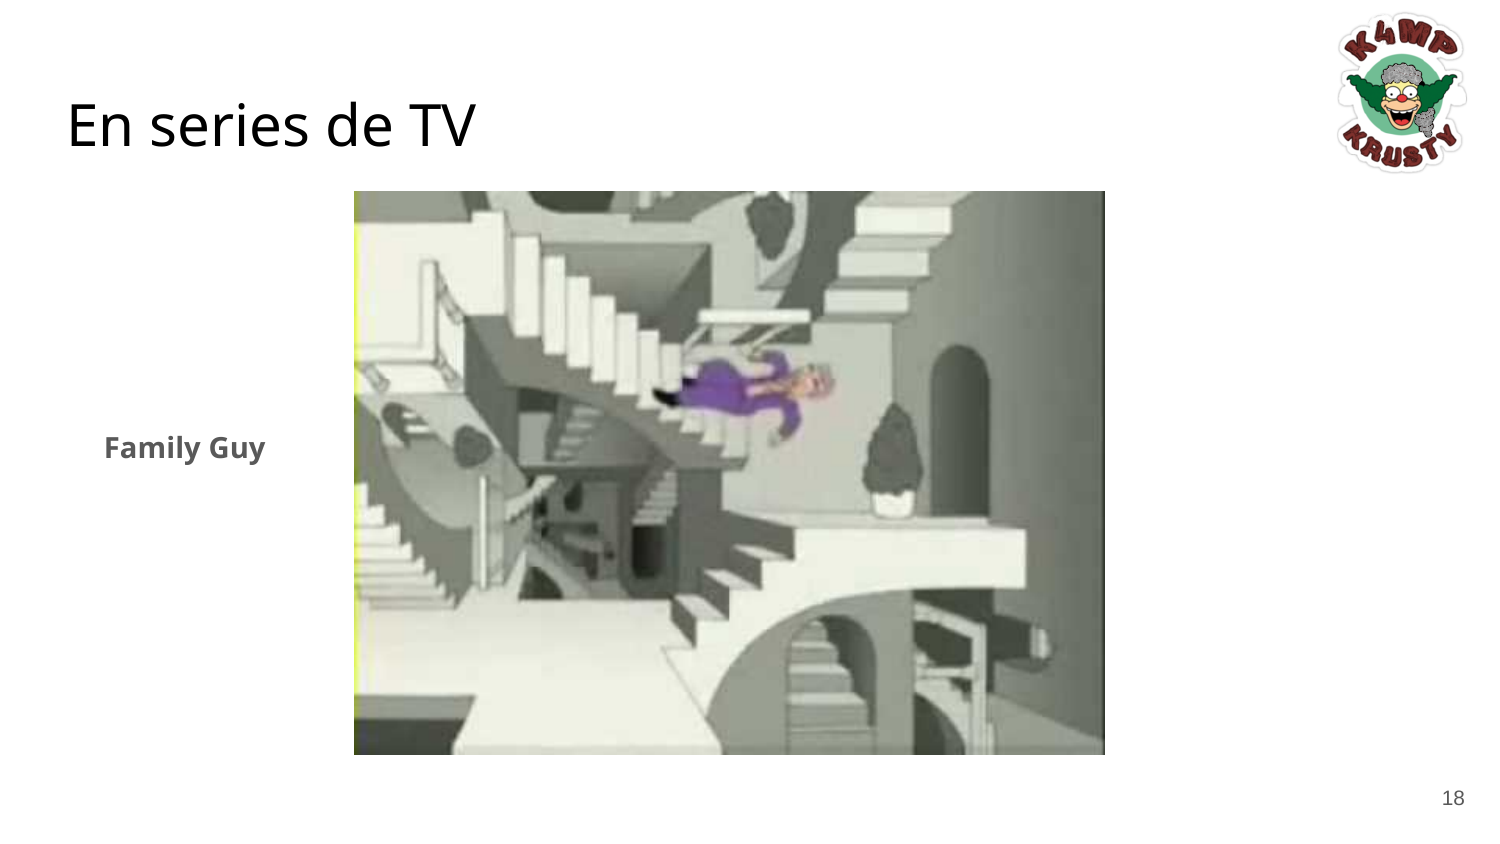

En series de TV
# Family Guy